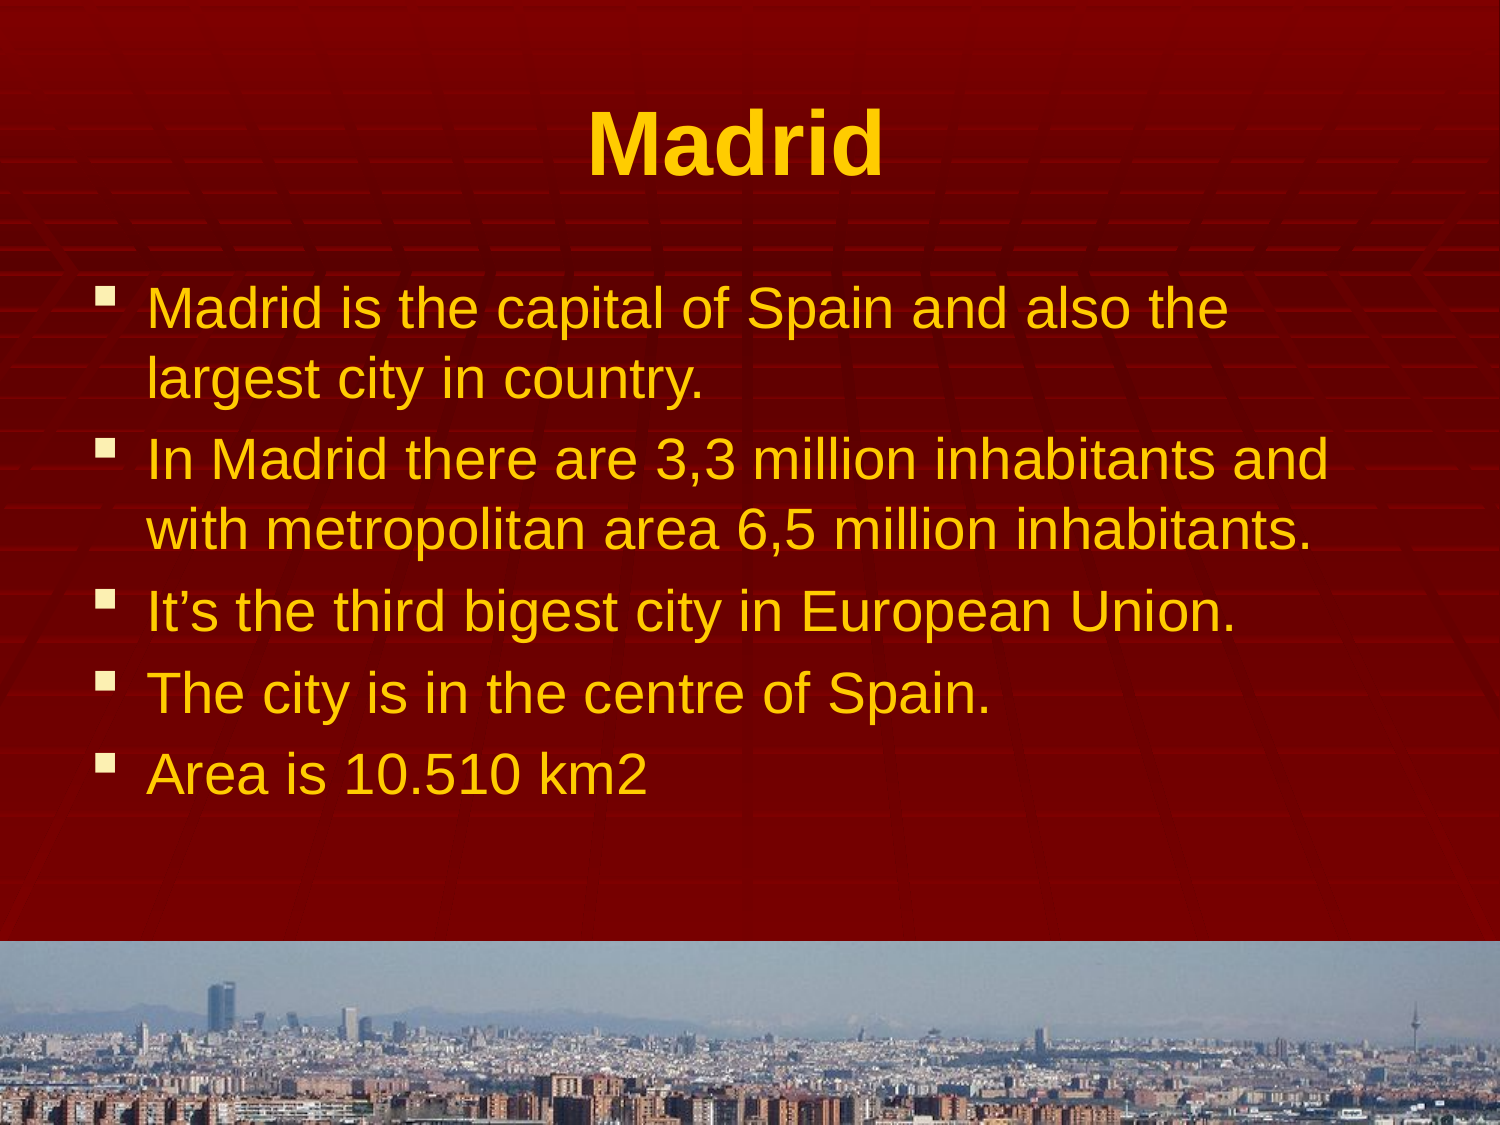

# Madrid
Madrid is the capital of Spain and also the largest city in country.
In Madrid there are 3,3 million inhabitants and with metropolitan area 6,5 million inhabitants.
It’s the third bigest city in European Union.
The city is in the centre of Spain.
Area is 10.510 km2